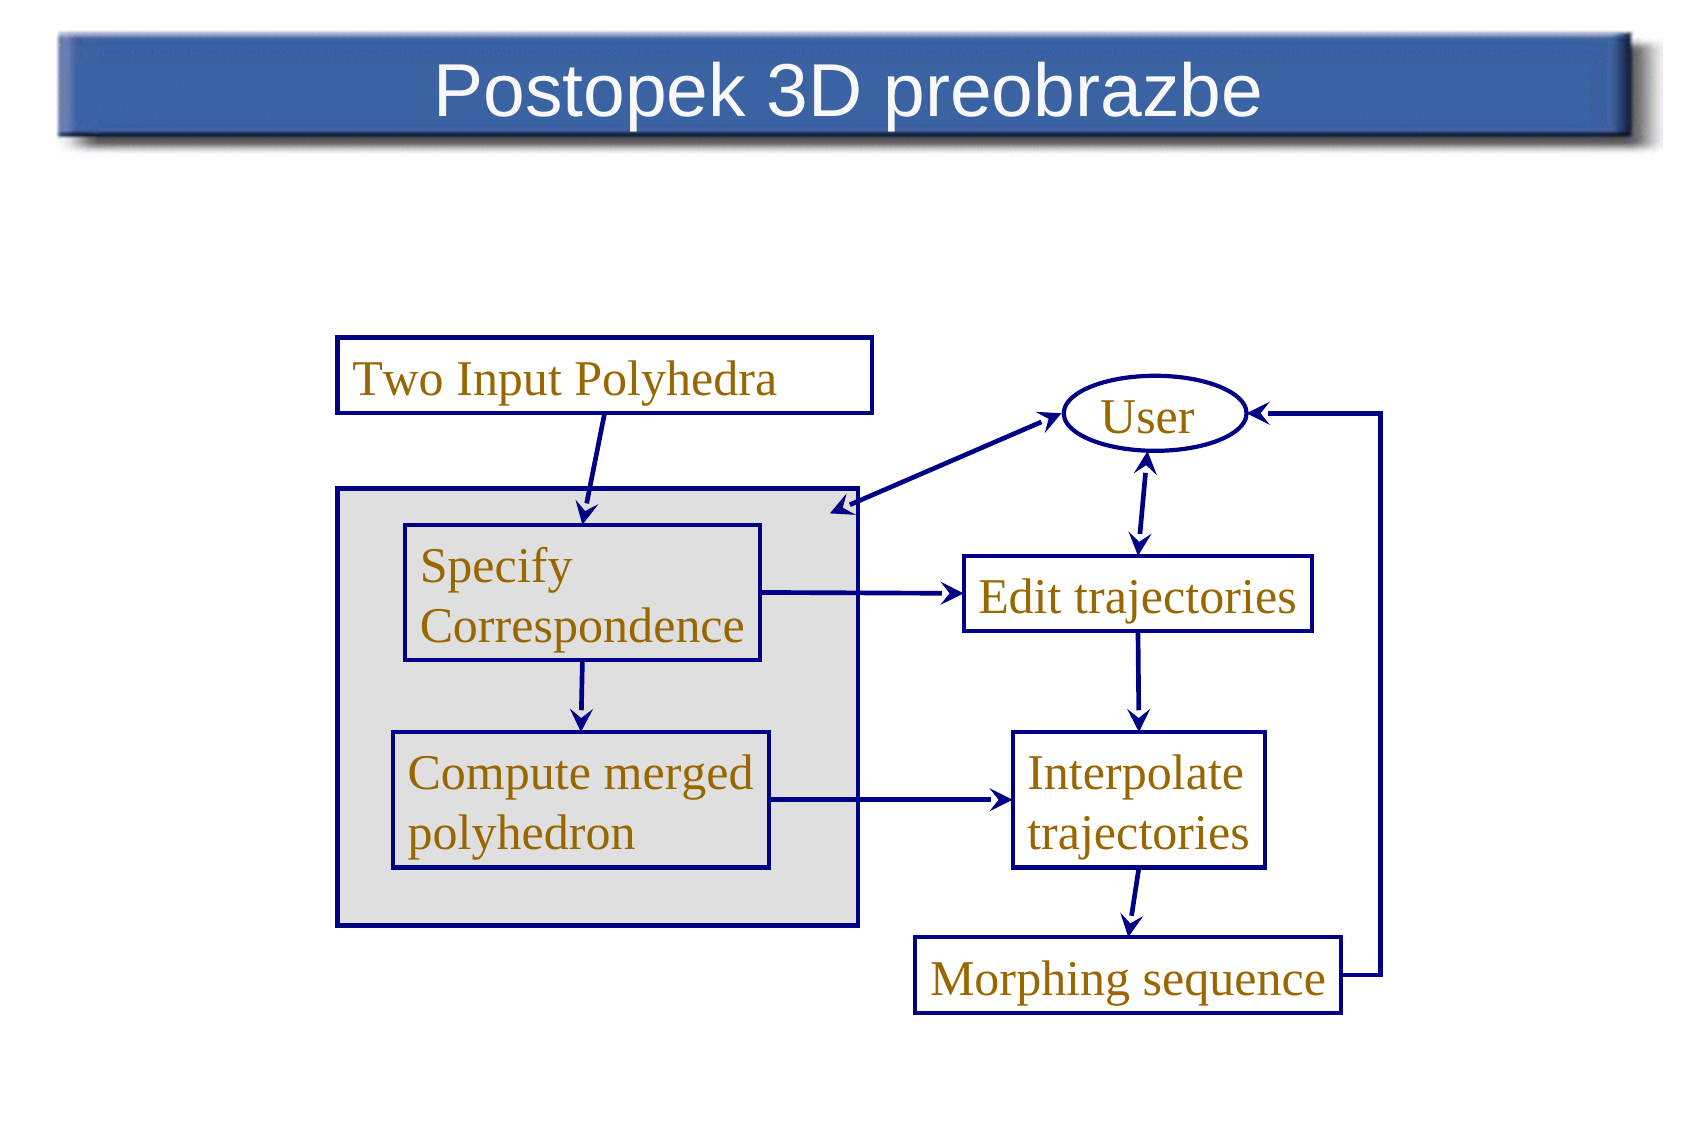

# Postopek 3D preobrazbe
Two Input Polyhedra
User
Specify
Correspondence
Compute merged
polyhedron
Edit trajectories
Interpolate
trajectories
Morphing sequence